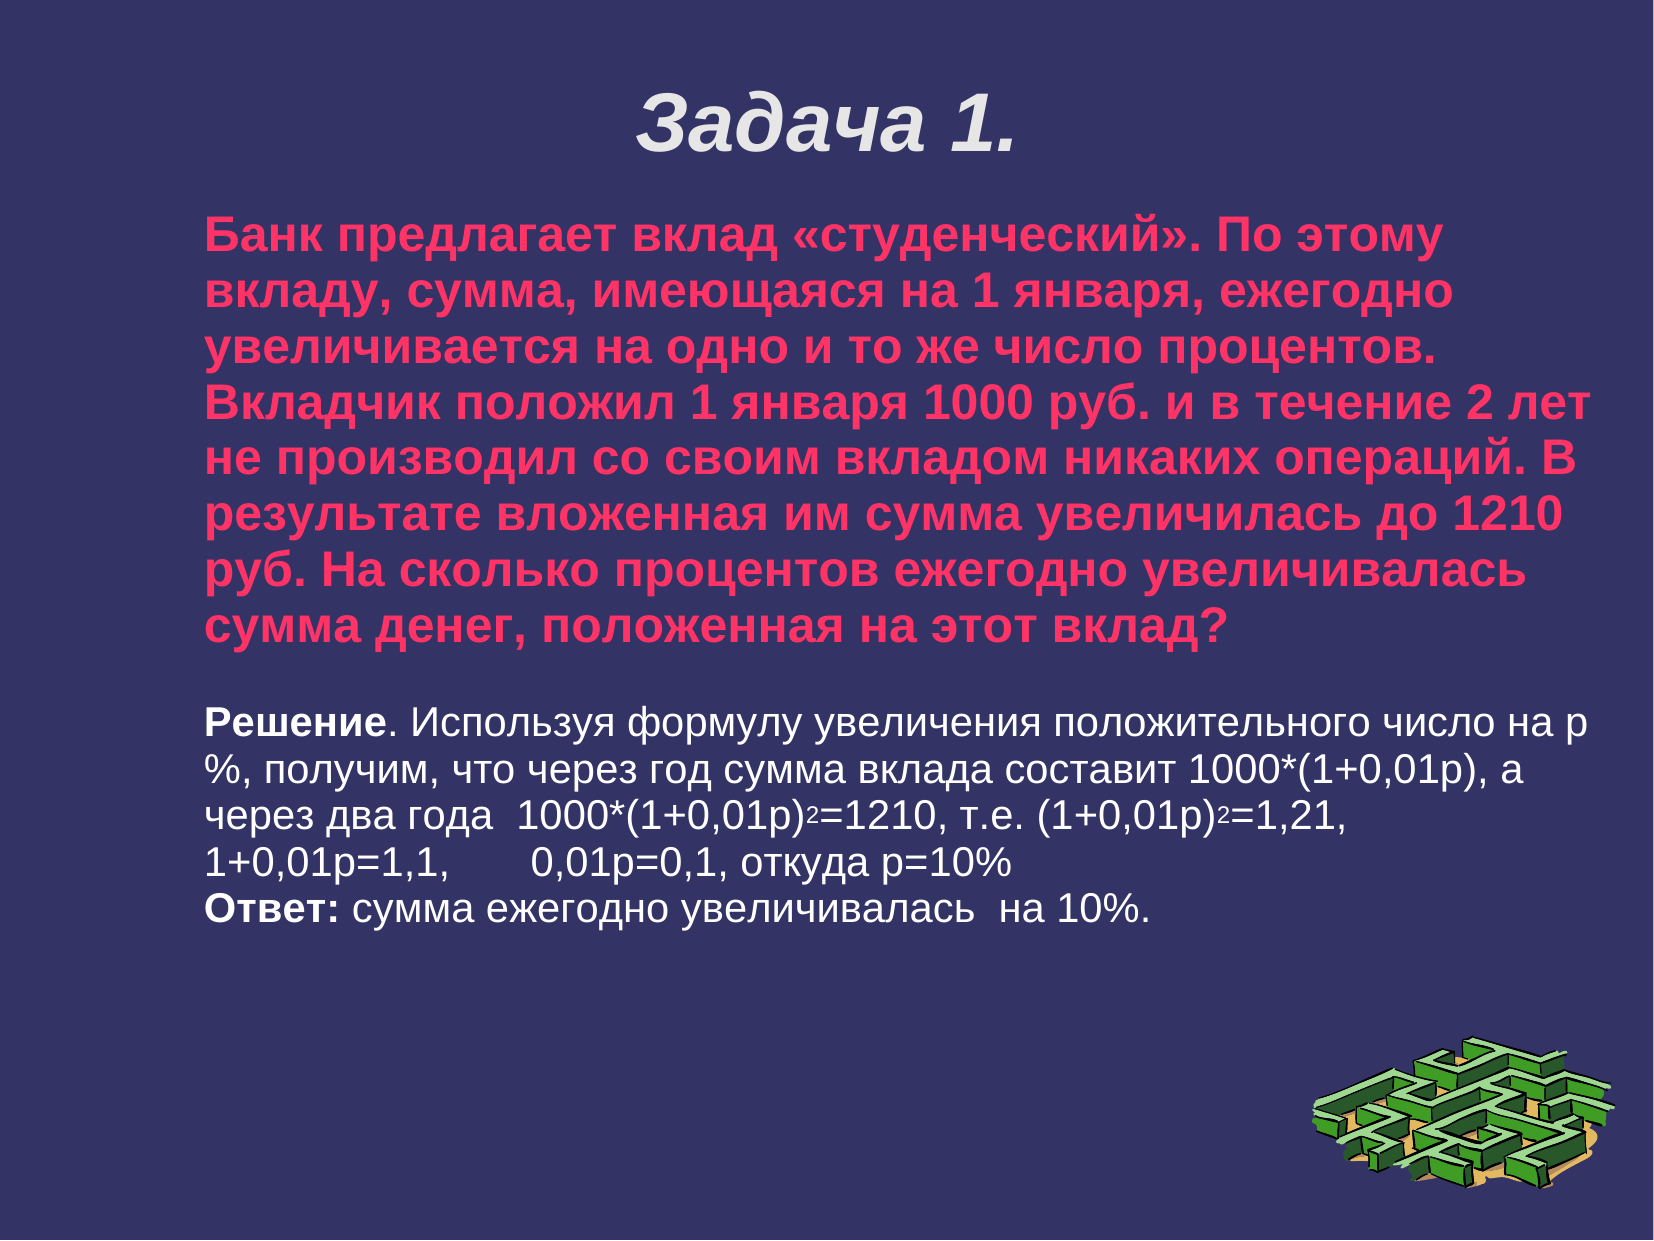

# Задача 1.
Банк предлагает вклад «студенческий». По этому вкладу, сумма, имеющаяся на 1 января, ежегодно увеличивается на одно и то же число процентов. Вкладчик положил 1 января 1000 руб. и в течение 2 лет не производил со своим вкладом никаких операций. В результате вложенная им сумма увеличилась до 1210 руб. На сколько процентов ежегодно увеличивалась сумма денег, положенная на этот вклад?
Решение. Используя формулу увеличения положительного число на p%, получим, что через год сумма вклада составит 1000*(1+0,01р), а через два года  1000*(1+0,01р)2=1210, т.е. (1+0,01р)2=1,21,    1+0,01р=1,1,       0,01р=0,1, откуда р=10%
Ответ: сумма ежегодно увеличивалась  на 10%.